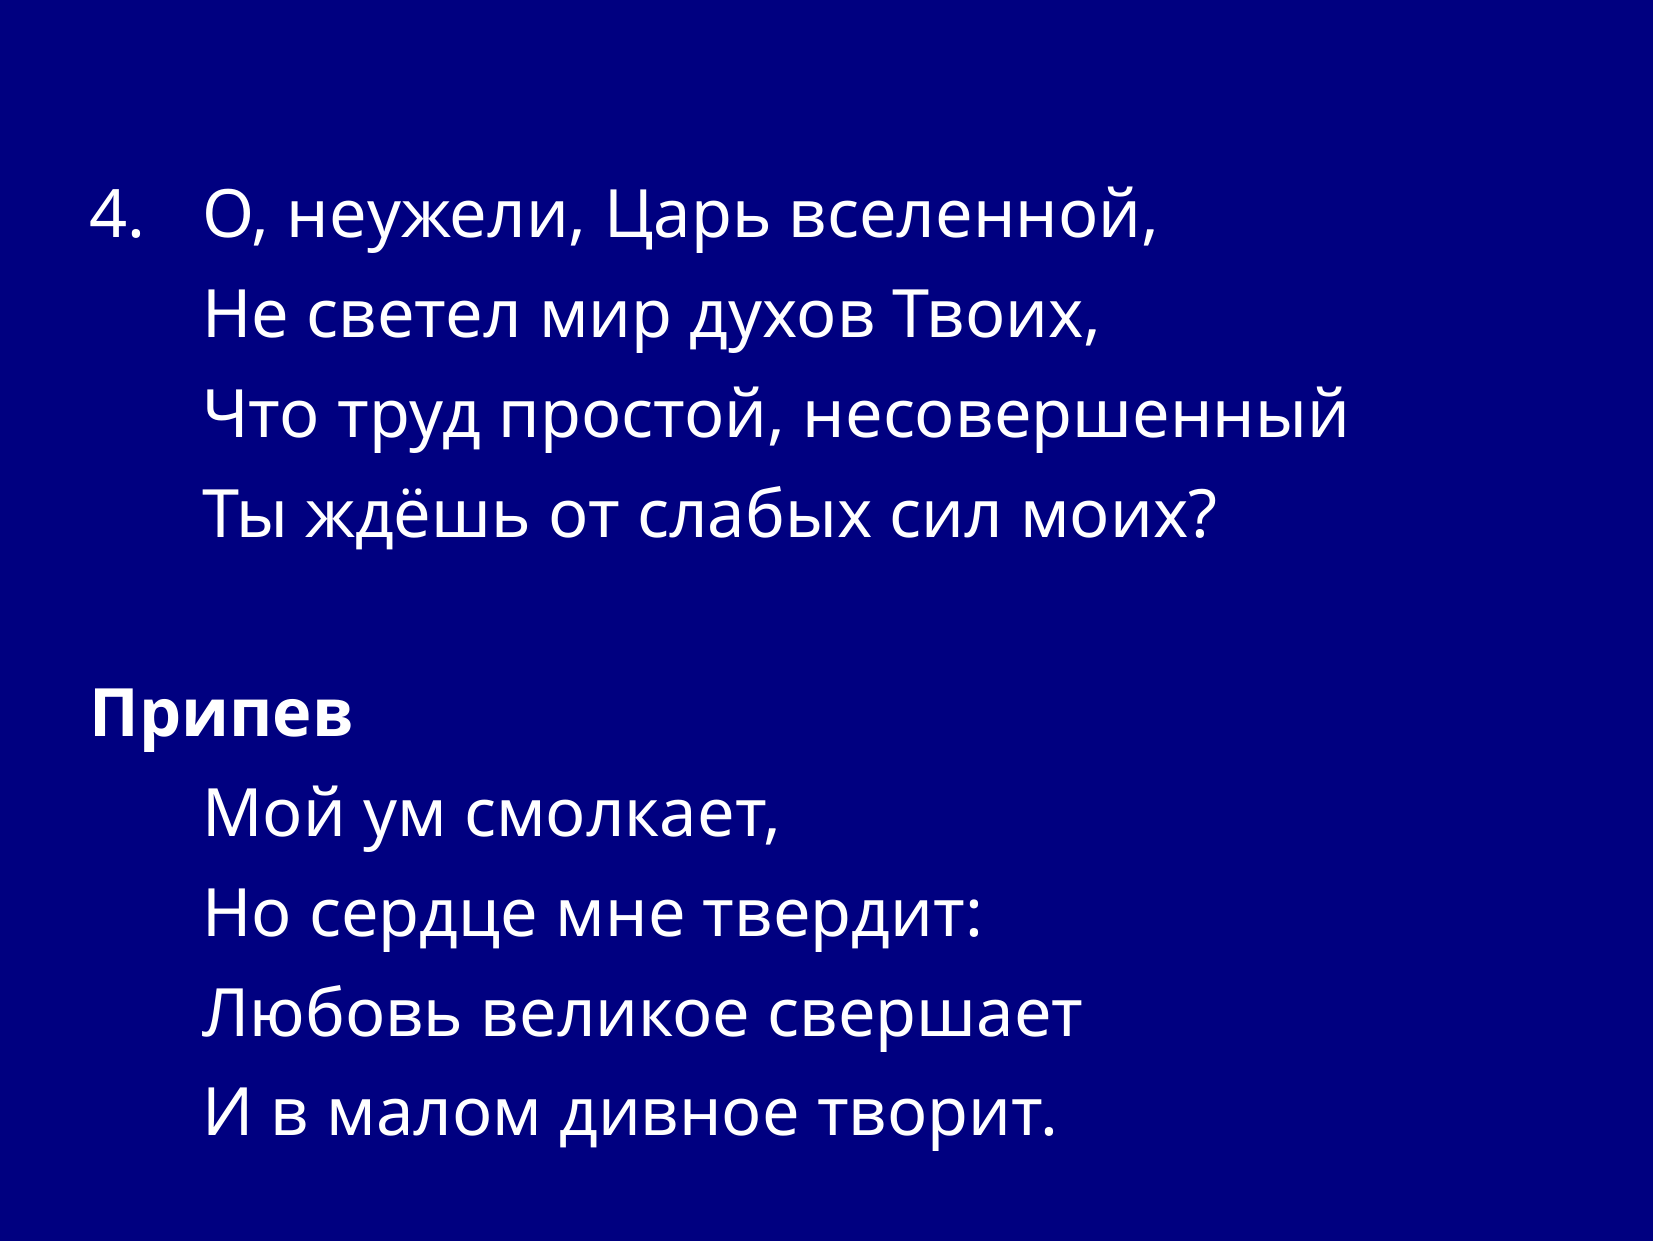

4.	О, неужели, Царь вселенной,
	Не светел мир духов Твоих,
	Что труд простой, несовершенный
	Ты ждёшь от слабых сил моих?
Припев
	Мой ум смолкает,
	Но сердце мне твердит:
	Любовь великое свершает
	И в малом дивное творит.